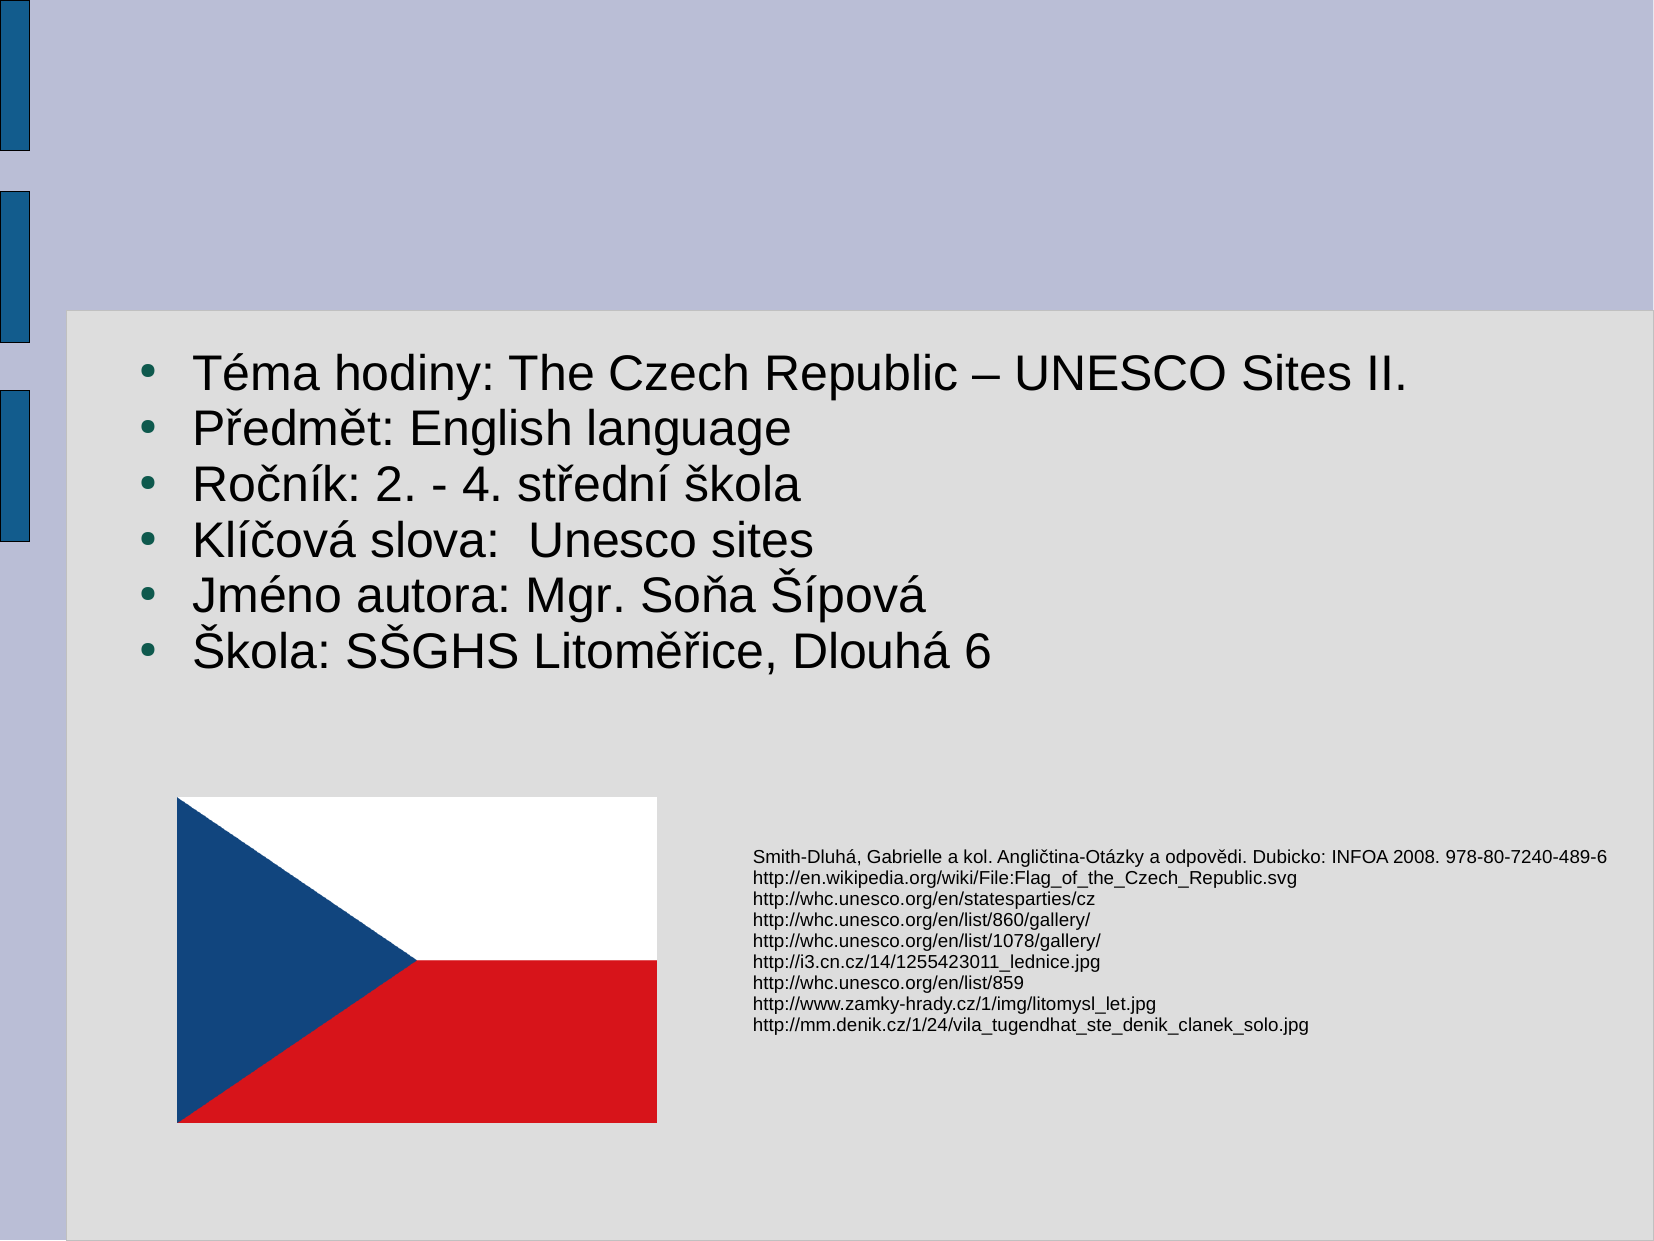

# Téma hodiny: The Czech Republic – UNESCO Sites II.
Předmět: English language
Ročník: 2. - 4. střední škola
Klíčová slova: Unesco sites
Jméno autora: Mgr. Soňa Šípová
Škola: SŠGHS Litoměřice, Dlouhá 6
Smith-Dluhá, Gabrielle a kol. Angličtina-Otázky a odpovědi. Dubicko: INFOA 2008. 978-80-7240-489-6
http://en.wikipedia.org/wiki/File:Flag_of_the_Czech_Republic.svg
http://whc.unesco.org/en/statesparties/cz
http://whc.unesco.org/en/list/860/gallery/
http://whc.unesco.org/en/list/1078/gallery/
http://i3.cn.cz/14/1255423011_lednice.jpg
http://whc.unesco.org/en/list/859
http://www.zamky-hrady.cz/1/img/litomysl_let.jpg
http://mm.denik.cz/1/24/vila_tugendhat_ste_denik_clanek_solo.jpg